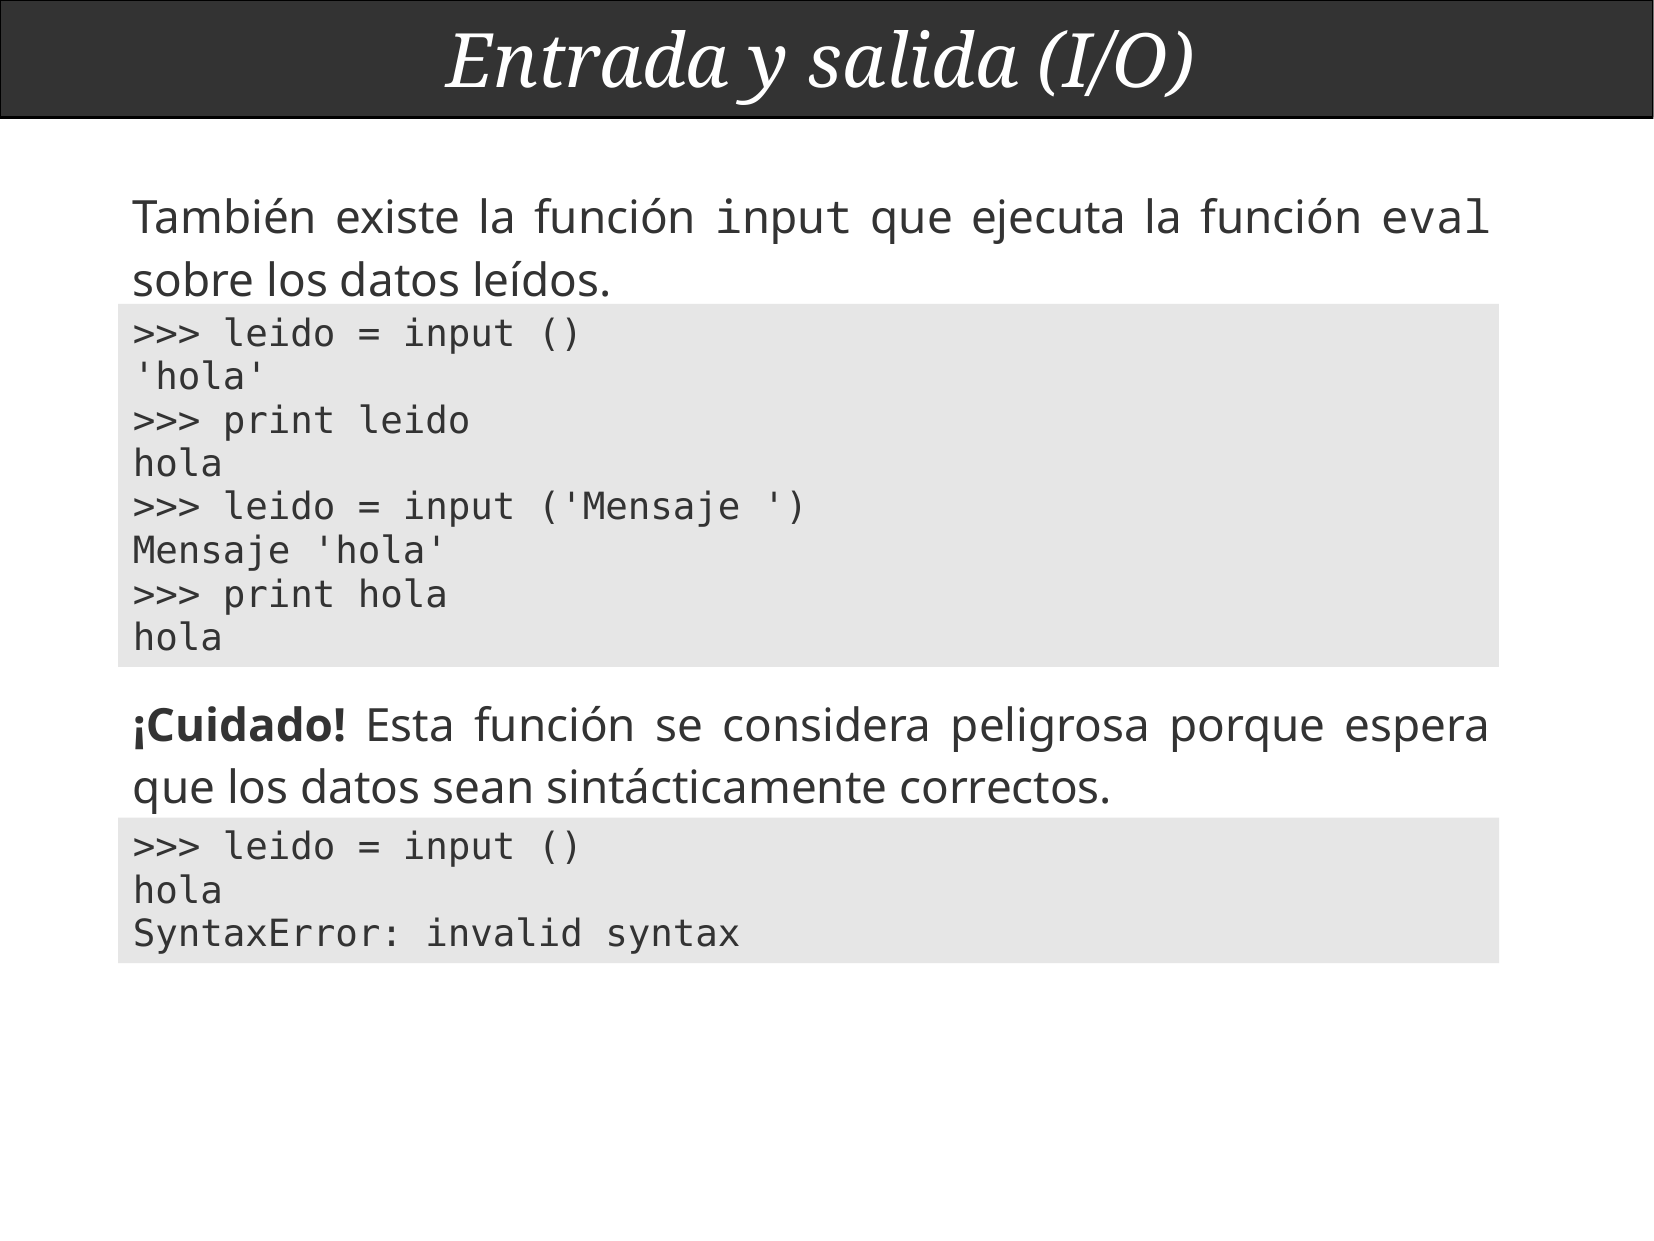

Entrada y salida (I/O)
También existe la función input que ejecuta la función eval sobre los datos leídos.
>>> leido = input ()
'hola'
>>> print leido
hola
>>> leido = input ('Mensaje ')
Mensaje 'hola'
>>> print hola
hola
¡Cuidado! Esta función se considera peligrosa porque espera que los datos sean sintácticamente correctos.
>>> leido = input ()
hola
SyntaxError: invalid syntax